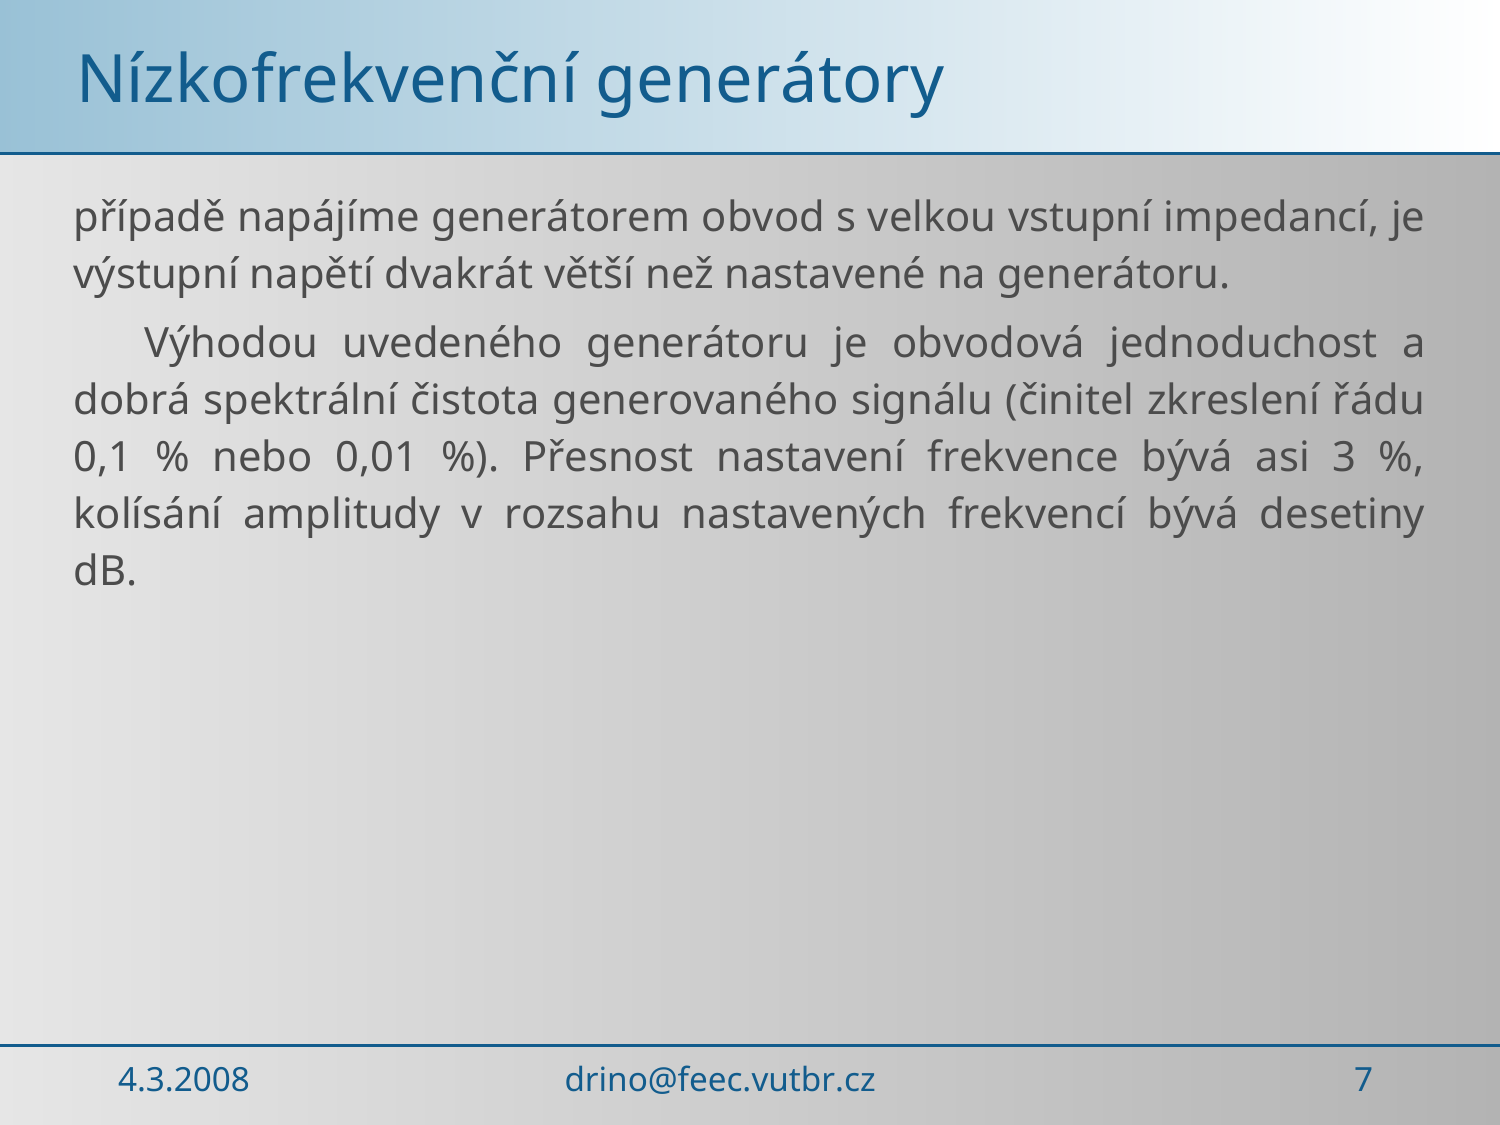

# Nízkofrekvenční generátory
případě napájíme generátorem obvod s velkou vstupní impedancí, je výstupní napětí dvakrát větší než nastavené na generátoru.
Výhodou uvedeného generátoru je obvodová jednoduchost a dobrá spektrální čistota generovaného signálu (činitel zkreslení řádu 0,1 % nebo 0,01 %). Přesnost nastavení frekvence bývá asi 3 %, kolísání amplitudy v rozsahu nastavených frekvencí bývá desetiny dB.
4.3.2008
drino@feec.vutbr.cz